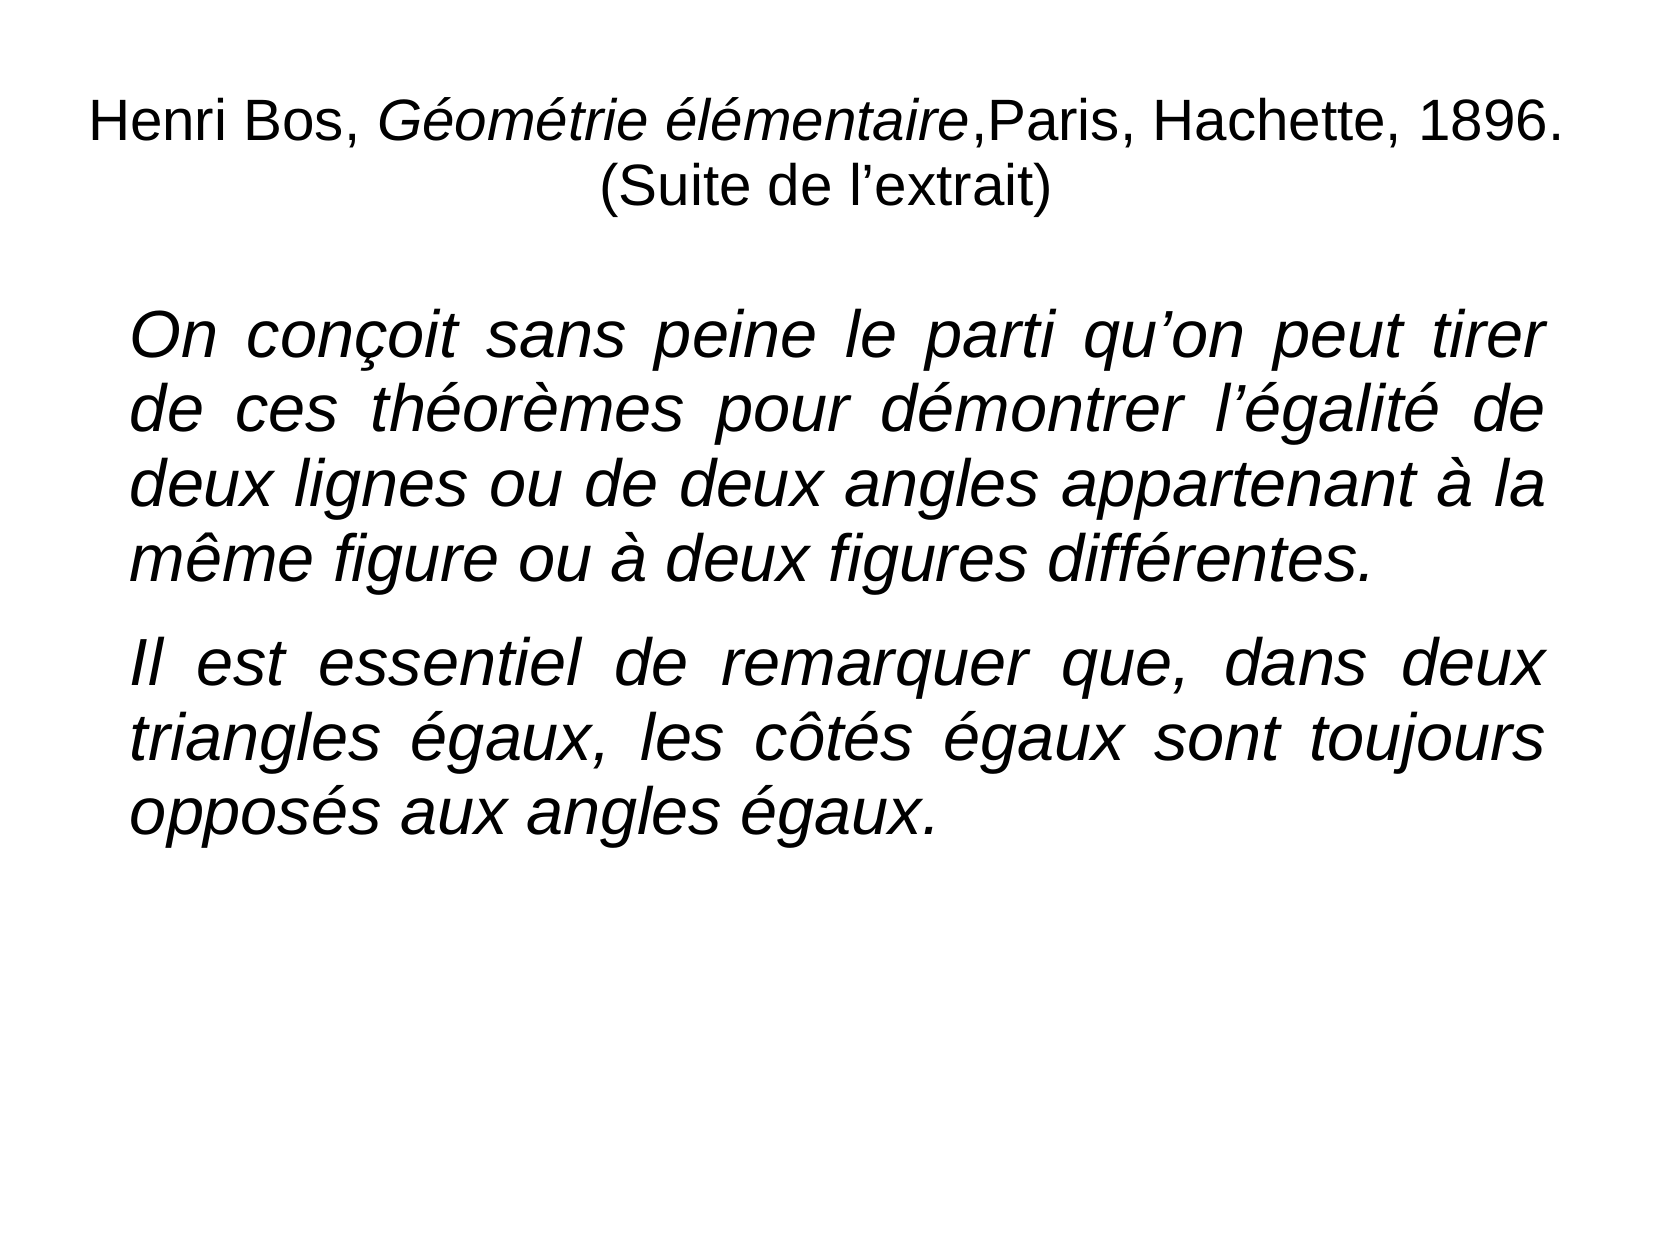

# Henri Bos, Géométrie élémentaire,Paris, Hachette, 1896. (Suite de l’extrait)
On conçoit sans peine le parti qu’on peut tirer de ces théorèmes pour démontrer l’égalité de deux lignes ou de deux angles appartenant à la même figure ou à deux figures différentes.
Il est essentiel de remarquer que, dans deux triangles égaux, les côtés égaux sont toujours opposés aux angles égaux.